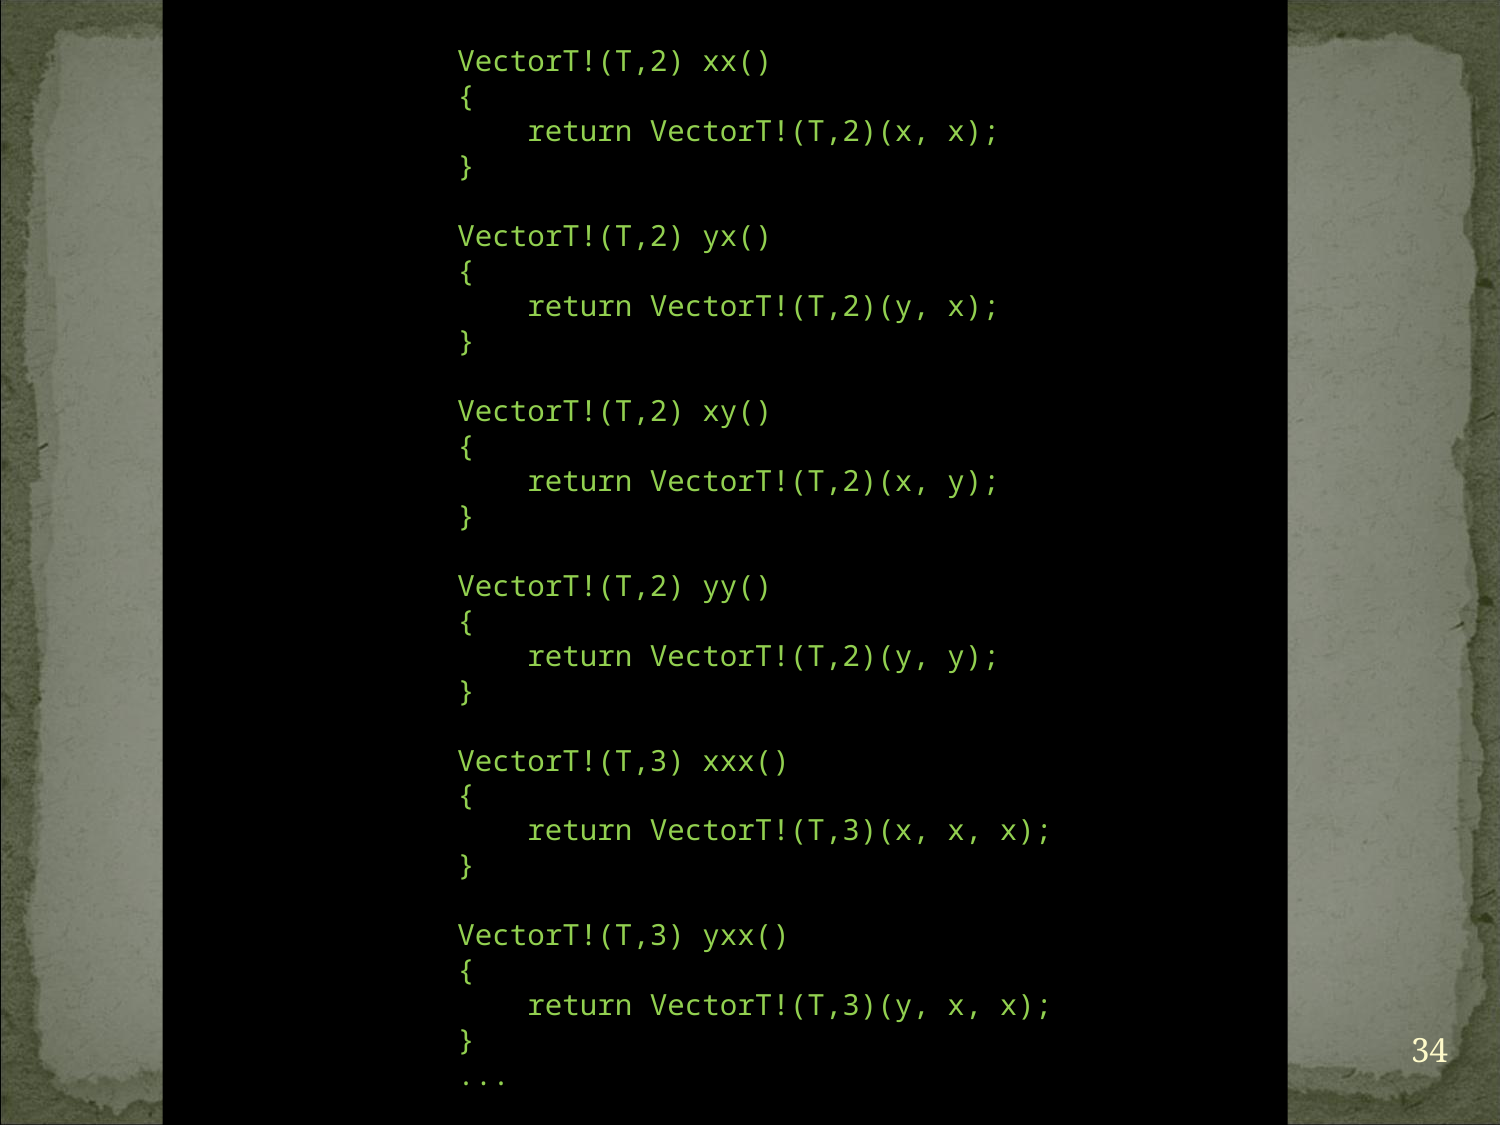

VectorT!(T,2) xx()
 {
 return VectorT!(T,2)(x, x);
 }
 VectorT!(T,2) yx()
 {
 return VectorT!(T,2)(y, x);
 }
 VectorT!(T,2) xy()
 {
 return VectorT!(T,2)(x, y);
 }
 VectorT!(T,2) yy()
 {
 return VectorT!(T,2)(y, y);
 }
 VectorT!(T,3) xxx()
 {
 return VectorT!(T,3)(x, x, x);
 }
 VectorT!(T,3) yxx()
 {
 return VectorT!(T,3)(y, x, x);
 }
 ...
#